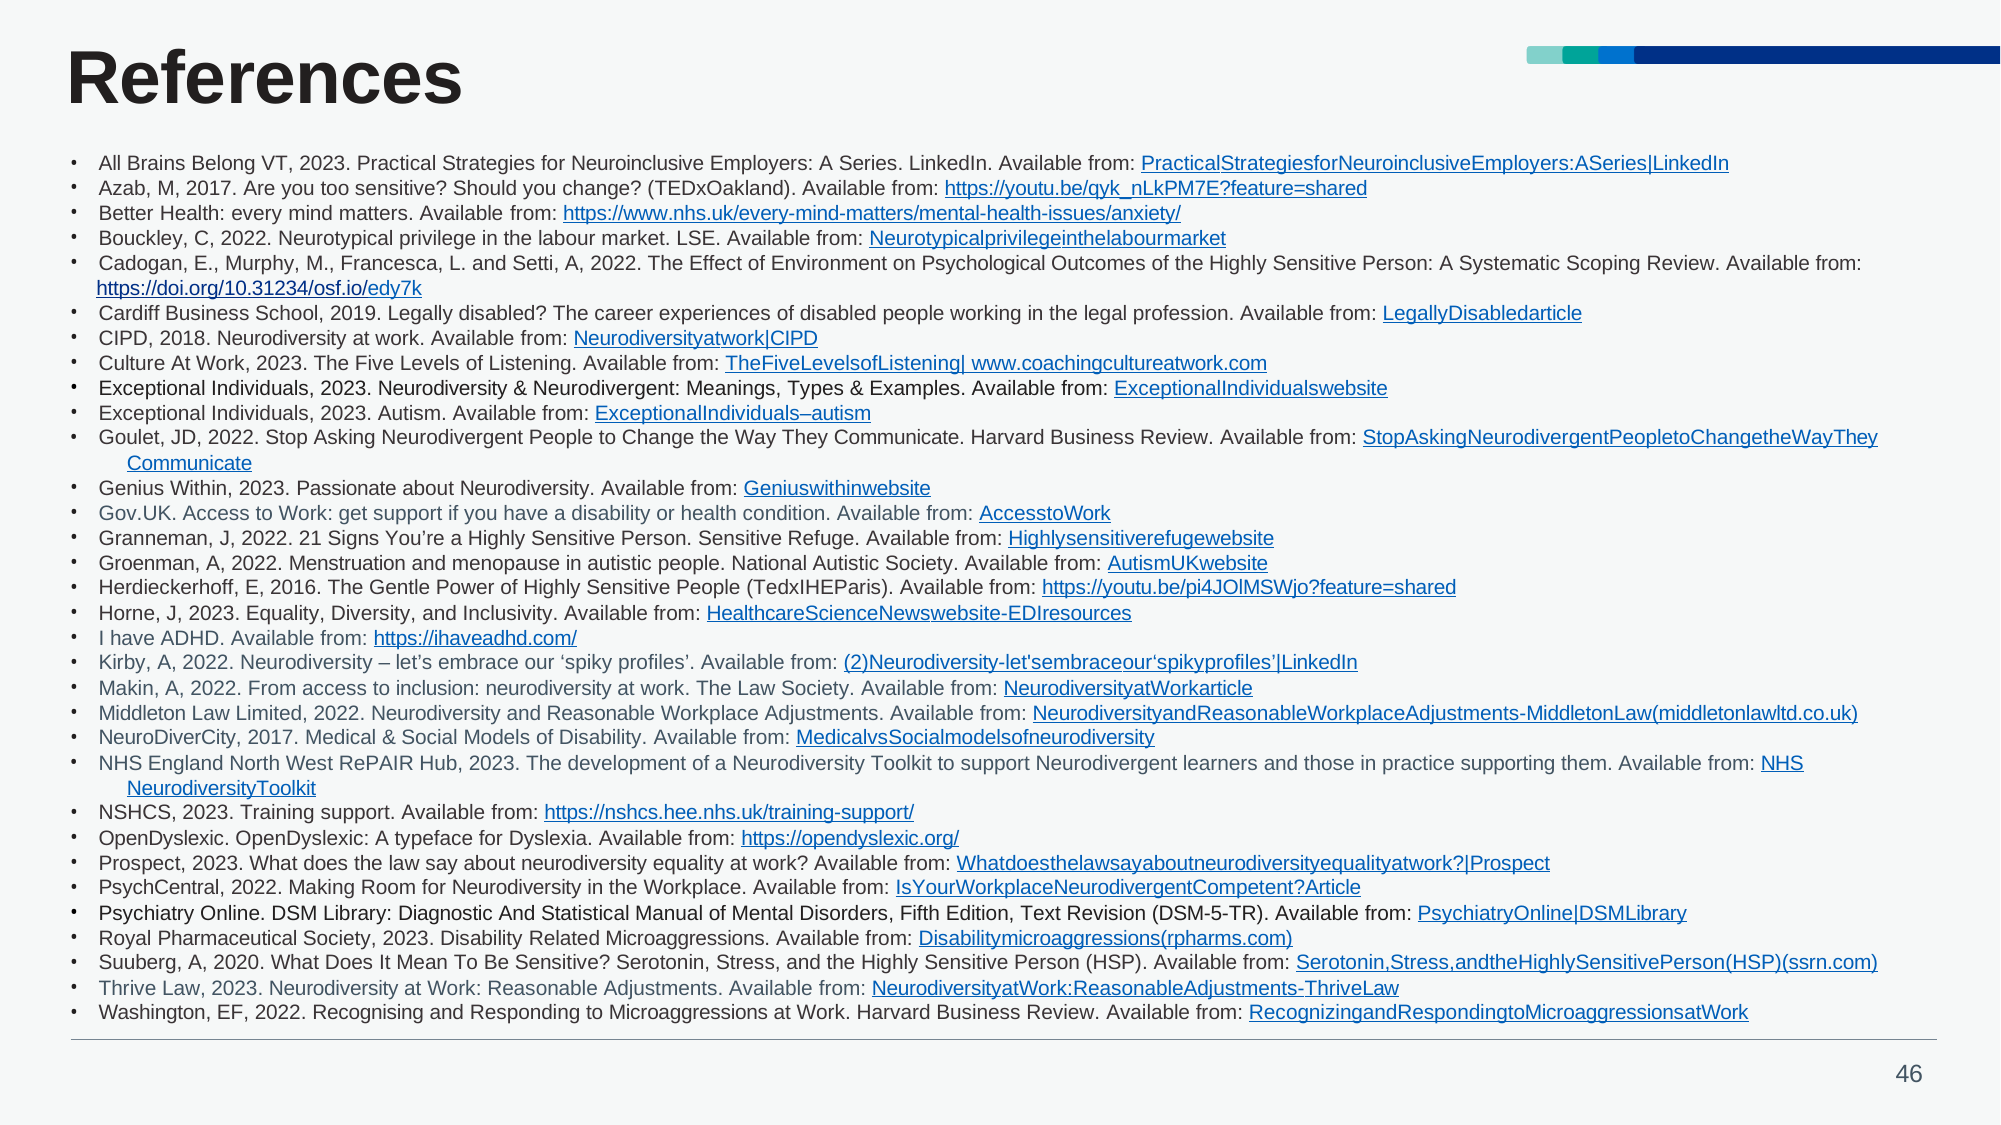

# References
All Brains Belong VT, 2023. Practical Strategies for Neuroinclusive Employers: A Series. LinkedIn. Available from: PracticalStrategiesforNeuroinclusiveEmployers:ASeries|LinkedIn
Azab, M, 2017. Are you too sensitive? Should you change? (TEDxOakland). Available from: https://youtu.be/qyk_nLkPM7E?feature=shared
Better Health: every mind matters. Available from: https://www.nhs.uk/every-mind-matters/mental-health-issues/anxiety/
Bouckley, C, 2022. Neurotypical privilege in the labour market. LSE. Available from: Neurotypicalprivilegeinthelabourmarket
Cadogan, E., Murphy, M., Francesca, L. and Setti, A, 2022. The Effect of Environment on Psychological Outcomes of the Highly Sensitive Person: A Systematic Scoping Review. Available from:
https://doi.org/10.31234/osf.io/edy7k
Cardiff Business School, 2019. Legally disabled? The career experiences of disabled people working in the legal profession. Available from: LegallyDisabledarticle
CIPD, 2018. Neurodiversity at work. Available from: Neurodiversityatwork|CIPD
Culture At Work, 2023. The Five Levels of Listening. Available from: TheFiveLevelsofListening| www.coachingcultureatwork.com
Exceptional Individuals, 2023. Neurodiversity & Neurodivergent: Meanings, Types & Examples. Available from: ExceptionalIndividualswebsite
Exceptional Individuals, 2023. Autism. Available from: ExceptionalIndividuals–autism
Goulet, JD, 2022. Stop Asking Neurodivergent People to Change the Way They Communicate. Harvard Business Review. Available from: StopAskingNeurodivergentPeopletoChangetheWayThey Communicate
Genius Within, 2023. Passionate about Neurodiversity. Available from: Geniuswithinwebsite
Gov.UK. Access to Work: get support if you have a disability or health condition. Available from: AccesstoWork
Granneman, J, 2022. 21 Signs You’re a Highly Sensitive Person. Sensitive Refuge. Available from: Highlysensitiverefugewebsite
Groenman, A, 2022. Menstruation and menopause in autistic people. National Autistic Society. Available from: AutismUKwebsite
Herdieckerhoff, E, 2016. The Gentle Power of Highly Sensitive People (TedxIHEParis). Available from: https://youtu.be/pi4JOlMSWjo?feature=shared
Horne, J, 2023. Equality, Diversity, and Inclusivity. Available from: HealthcareScienceNewswebsite-EDIresources
I have ADHD. Available from: https://ihaveadhd.com/
Kirby, A, 2022. Neurodiversity – let’s embrace our ‘spiky profiles’. Available from: (2)Neurodiversity-let'sembraceour‘spikyprofiles’|LinkedIn
Makin, A, 2022. From access to inclusion: neurodiversity at work. The Law Society. Available from: NeurodiversityatWorkarticle
Middleton Law Limited, 2022. Neurodiversity and Reasonable Workplace Adjustments. Available from: NeurodiversityandReasonableWorkplaceAdjustments-MiddletonLaw(middletonlawltd.co.uk)
NeuroDiverCity, 2017. Medical & Social Models of Disability. Available from: MedicalvsSocialmodelsofneurodiversity
NHS England North West RePAIR Hub, 2023. The development of a Neurodiversity Toolkit to support Neurodivergent learners and those in practice supporting them. Available from: NHS NeurodiversityToolkit
NSHCS, 2023. Training support. Available from: https://nshcs.hee.nhs.uk/training-support/
OpenDyslexic. OpenDyslexic: A typeface for Dyslexia. Available from: https://opendyslexic.org/
Prospect, 2023. What does the law say about neurodiversity equality at work? Available from: Whatdoesthelawsayaboutneurodiversityequalityatwork?|Prospect
PsychCentral, 2022. Making Room for Neurodiversity in the Workplace. Available from: IsYourWorkplaceNeurodivergentCompetent?Article
Psychiatry Online. DSM Library: Diagnostic And Statistical Manual of Mental Disorders, Fifth Edition, Text Revision (DSM-5-TR). Available from: PsychiatryOnline|DSMLibrary
Royal Pharmaceutical Society, 2023. Disability Related Microaggressions. Available from: Disabilitymicroaggressions(rpharms.com)
Suuberg, A, 2020. What Does It Mean To Be Sensitive? Serotonin, Stress, and the Highly Sensitive Person (HSP). Available from: Serotonin,Stress,andtheHighlySensitivePerson(HSP)(ssrn.com)
Thrive Law, 2023. Neurodiversity at Work: Reasonable Adjustments. Available from: NeurodiversityatWork:ReasonableAdjustments-ThriveLaw
Washington, EF, 2022. Recognising and Responding to Microaggressions at Work. Harvard Business Review. Available from: RecognizingandRespondingtoMicroaggressionsatWork